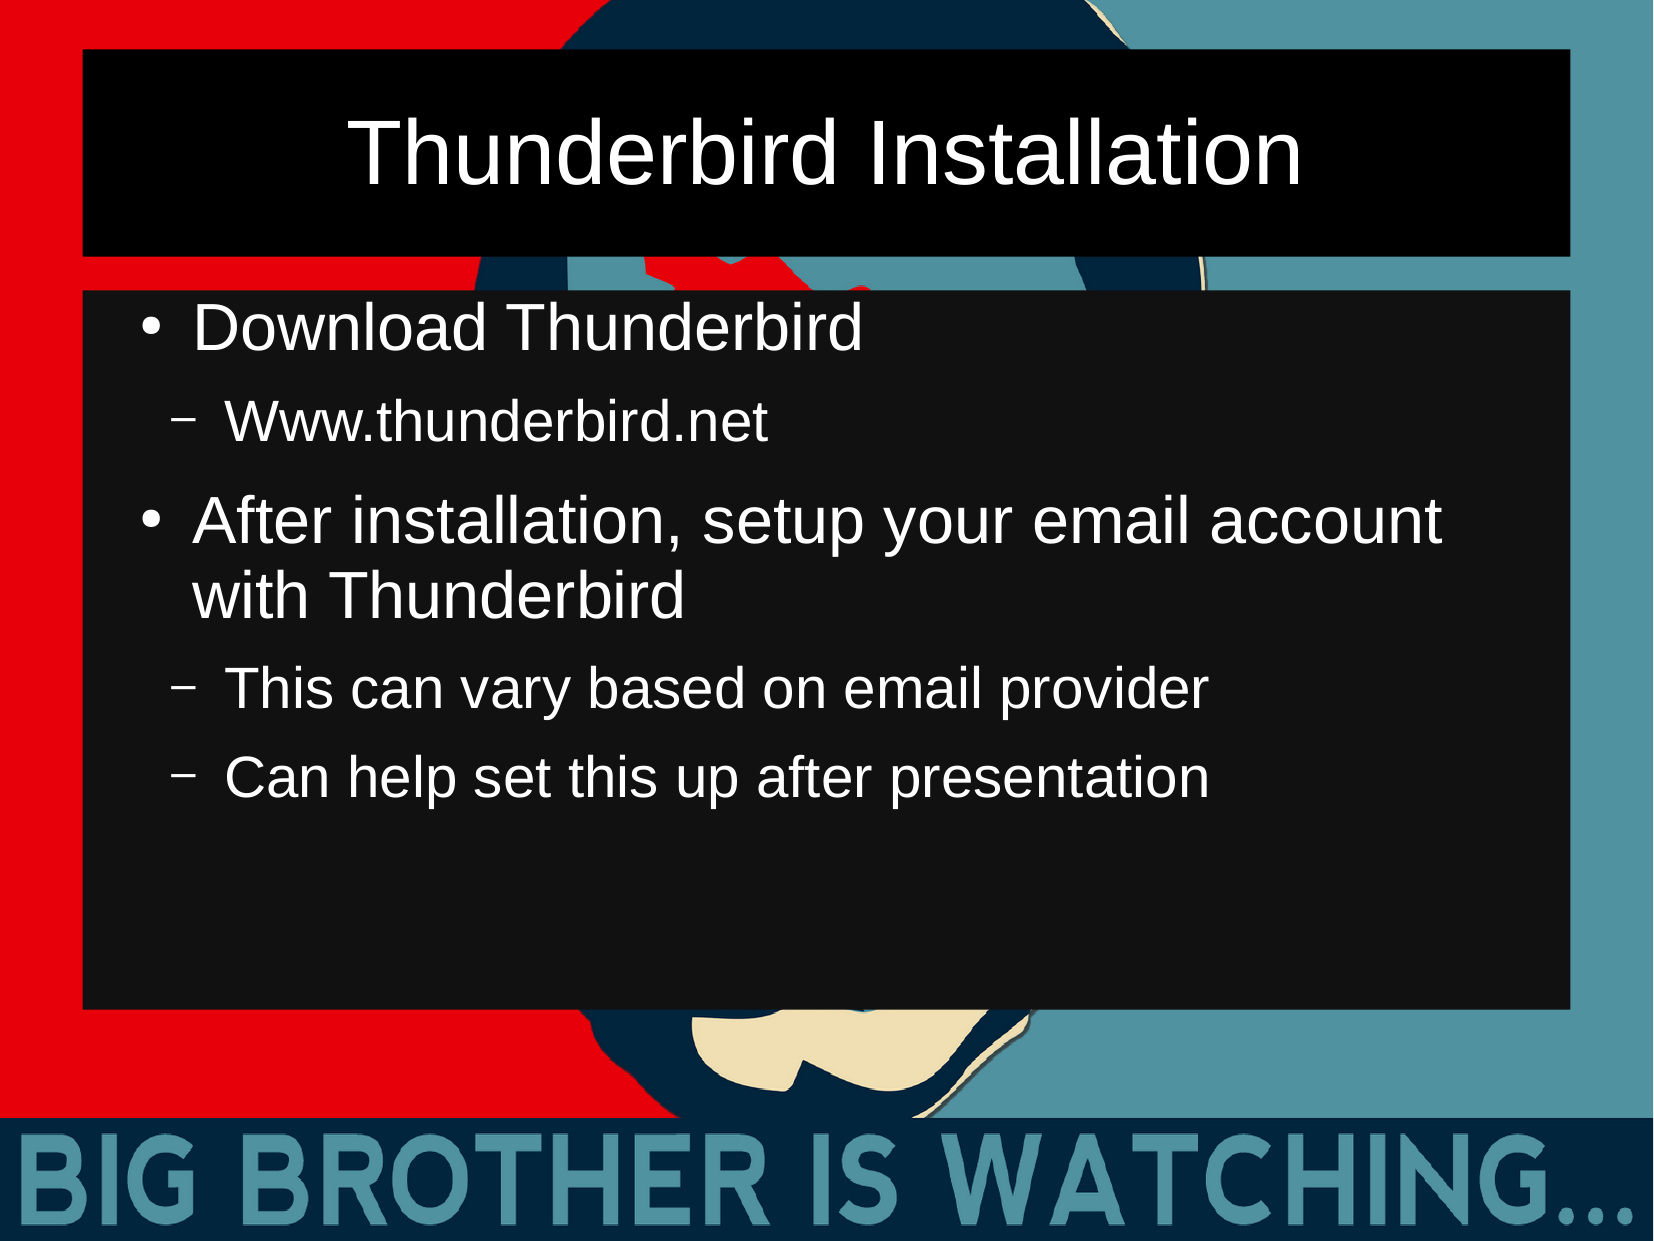

# Thunderbird Installation
Download Thunderbird
Www.thunderbird.net
After installation, setup your email account with Thunderbird
This can vary based on email provider
Can help set this up after presentation